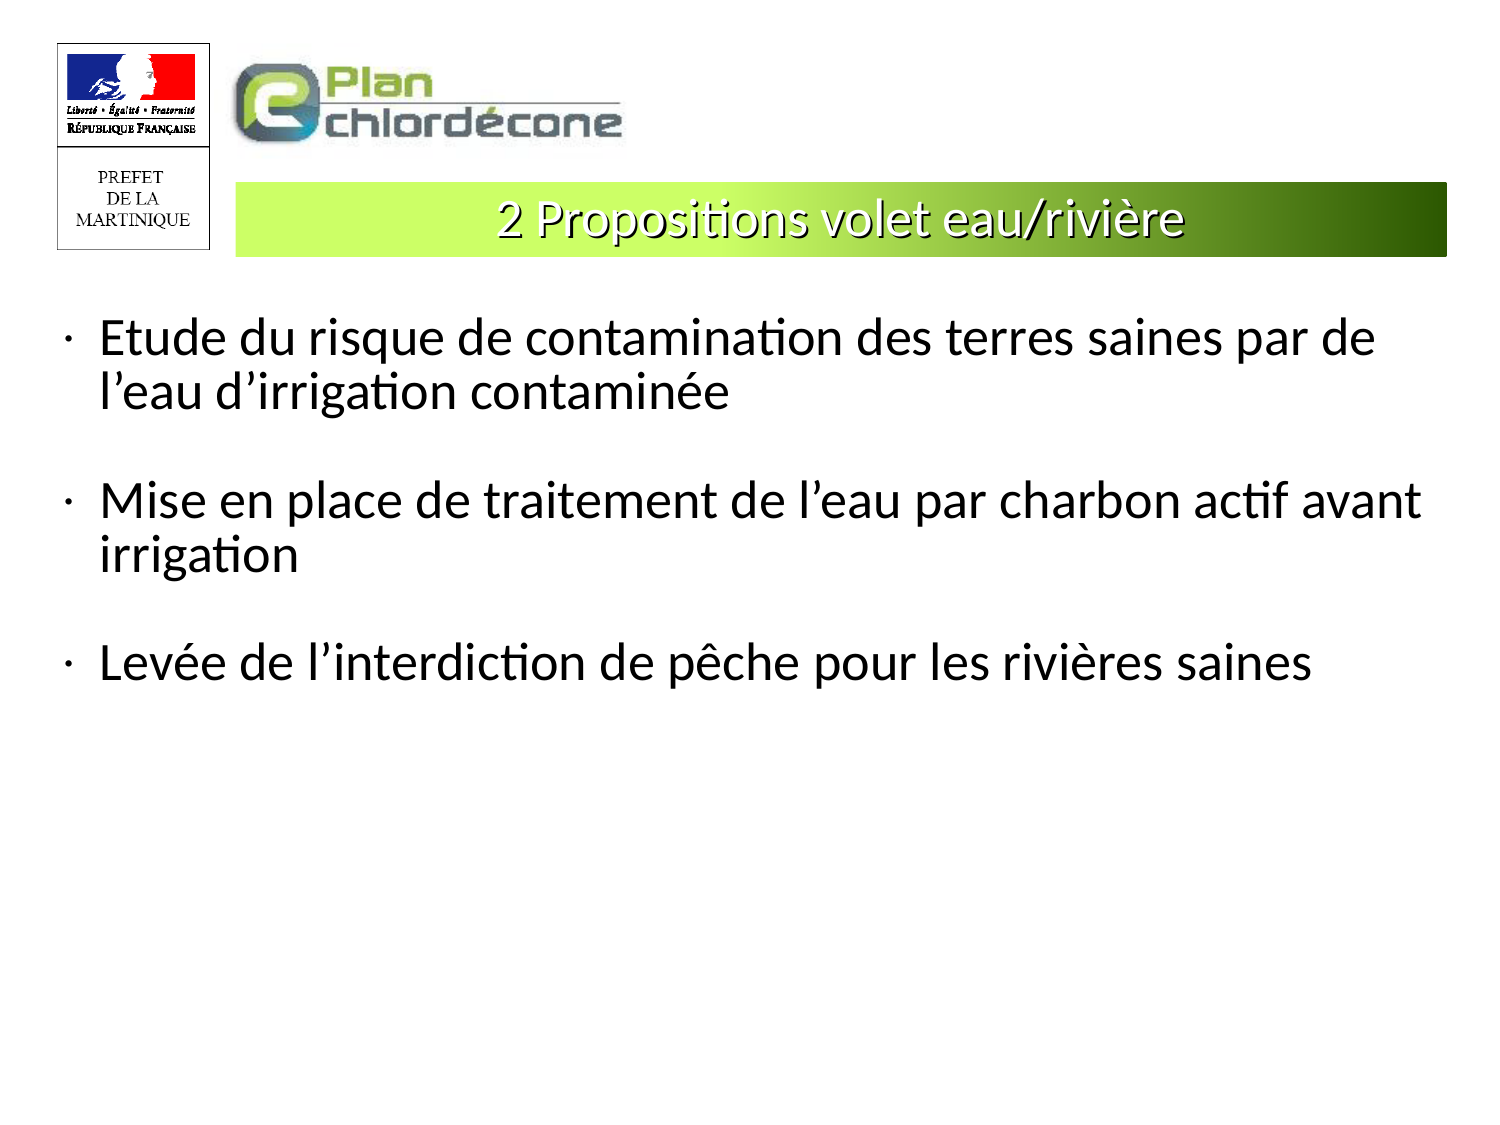

2 Propositions volet eau/rivière
Etude du risque de contamination des terres saines par de l’eau d’irrigation contaminée
Mise en place de traitement de l’eau par charbon actif avant irrigation
Levée de l’interdiction de pêche pour les rivières saines
#